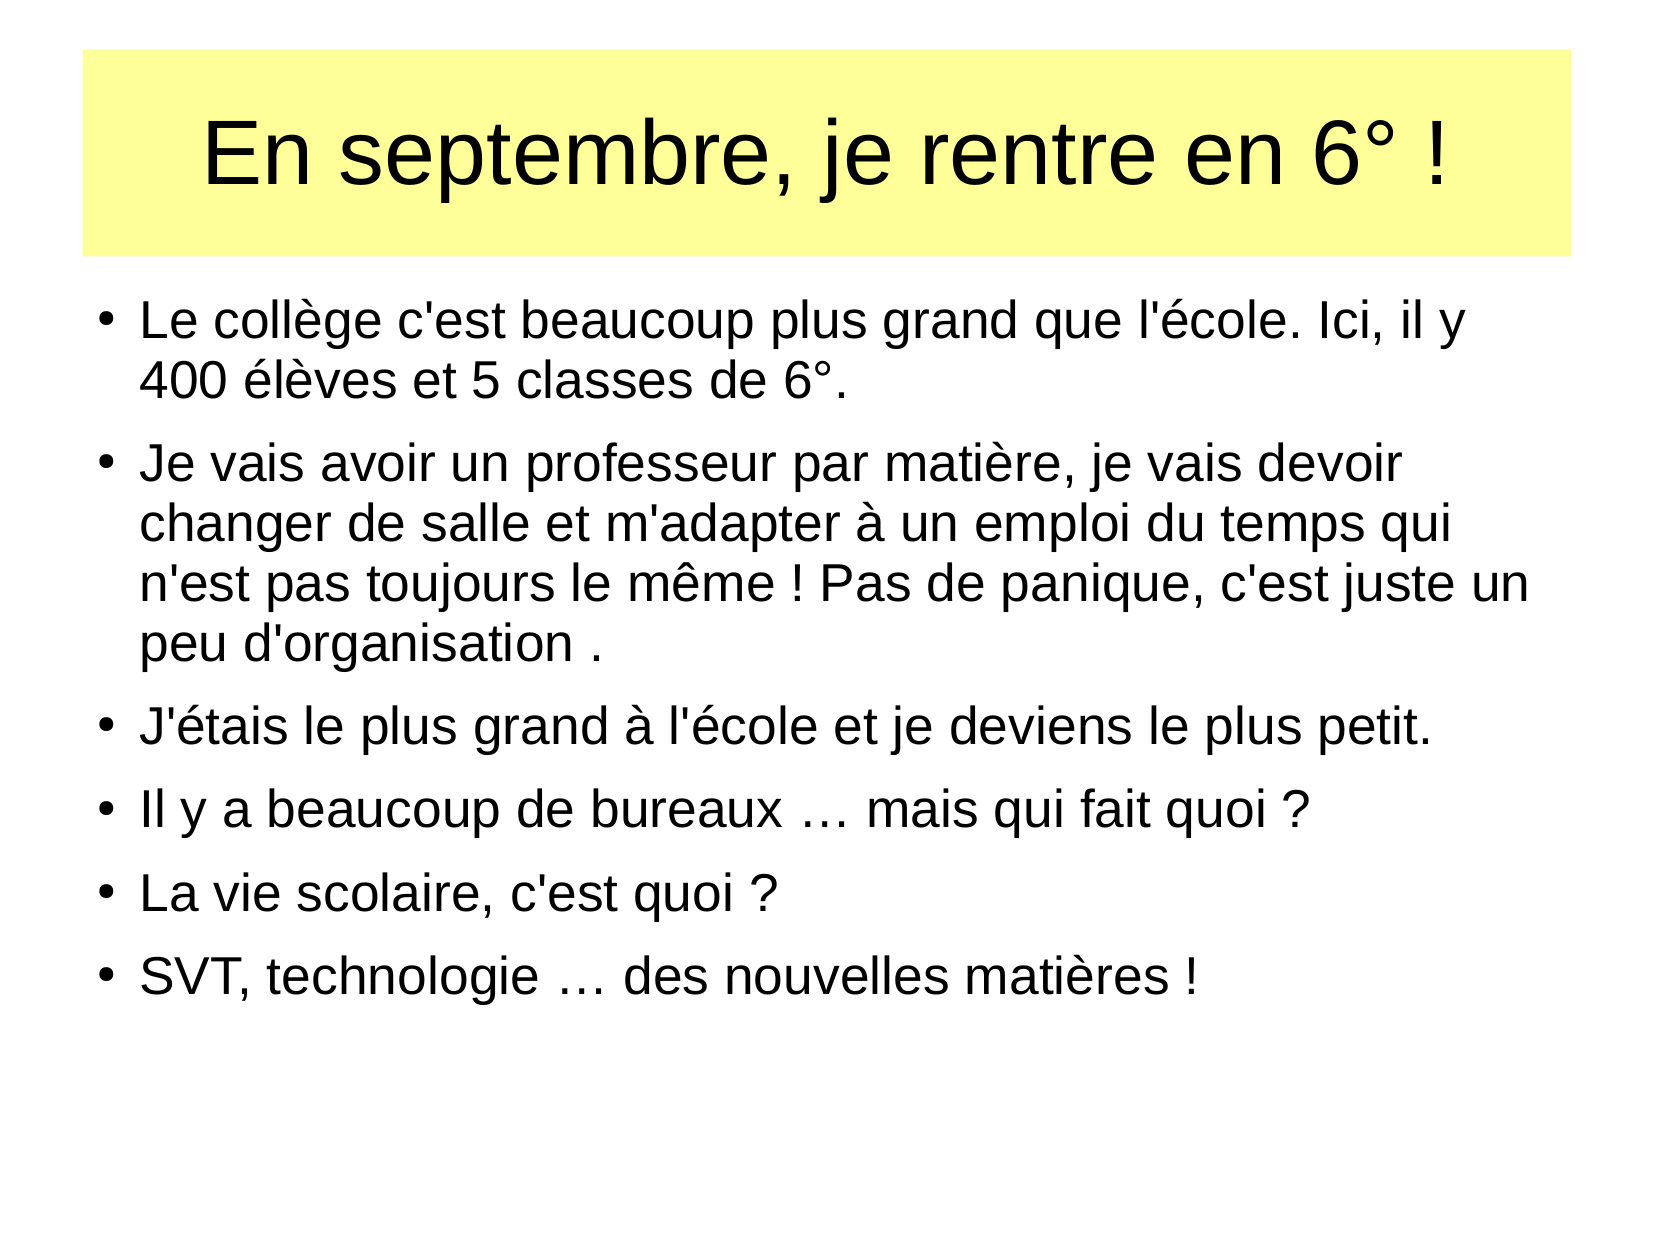

# En septembre, je rentre en 6° !
Le collège c'est beaucoup plus grand que l'école. Ici, il y 400 élèves et 5 classes de 6°.
Je vais avoir un professeur par matière, je vais devoir changer de salle et m'adapter à un emploi du temps qui n'est pas toujours le même ! Pas de panique, c'est juste un peu d'organisation .
J'étais le plus grand à l'école et je deviens le plus petit.
Il y a beaucoup de bureaux … mais qui fait quoi ?
La vie scolaire, c'est quoi ?
SVT, technologie … des nouvelles matières !